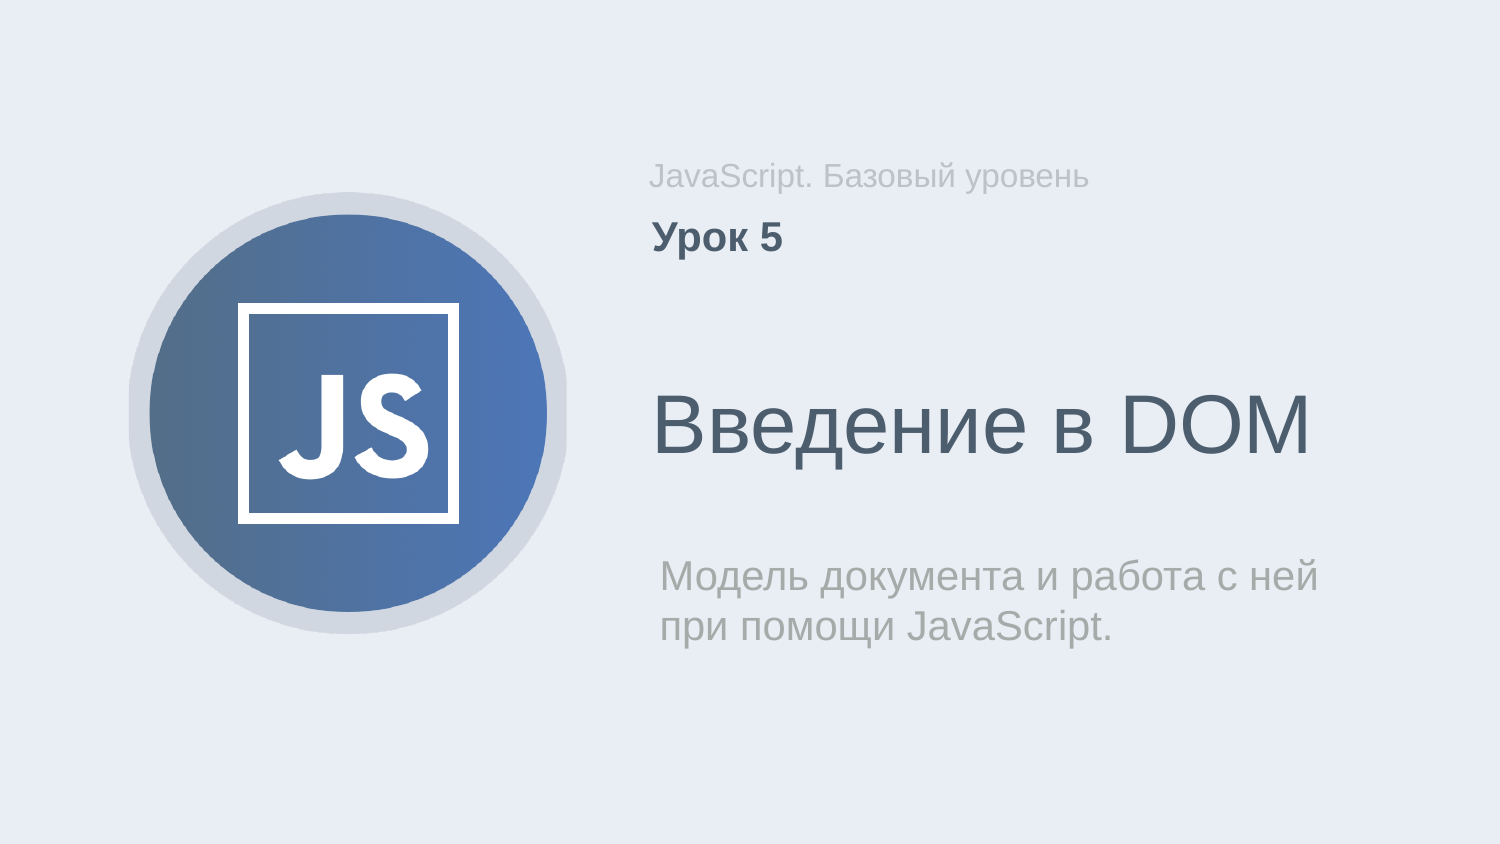

# JavaScript. Базовый уровень
Урок 5
Введение в DOM
Модель документа и работа с ней при помощи JavaScript.